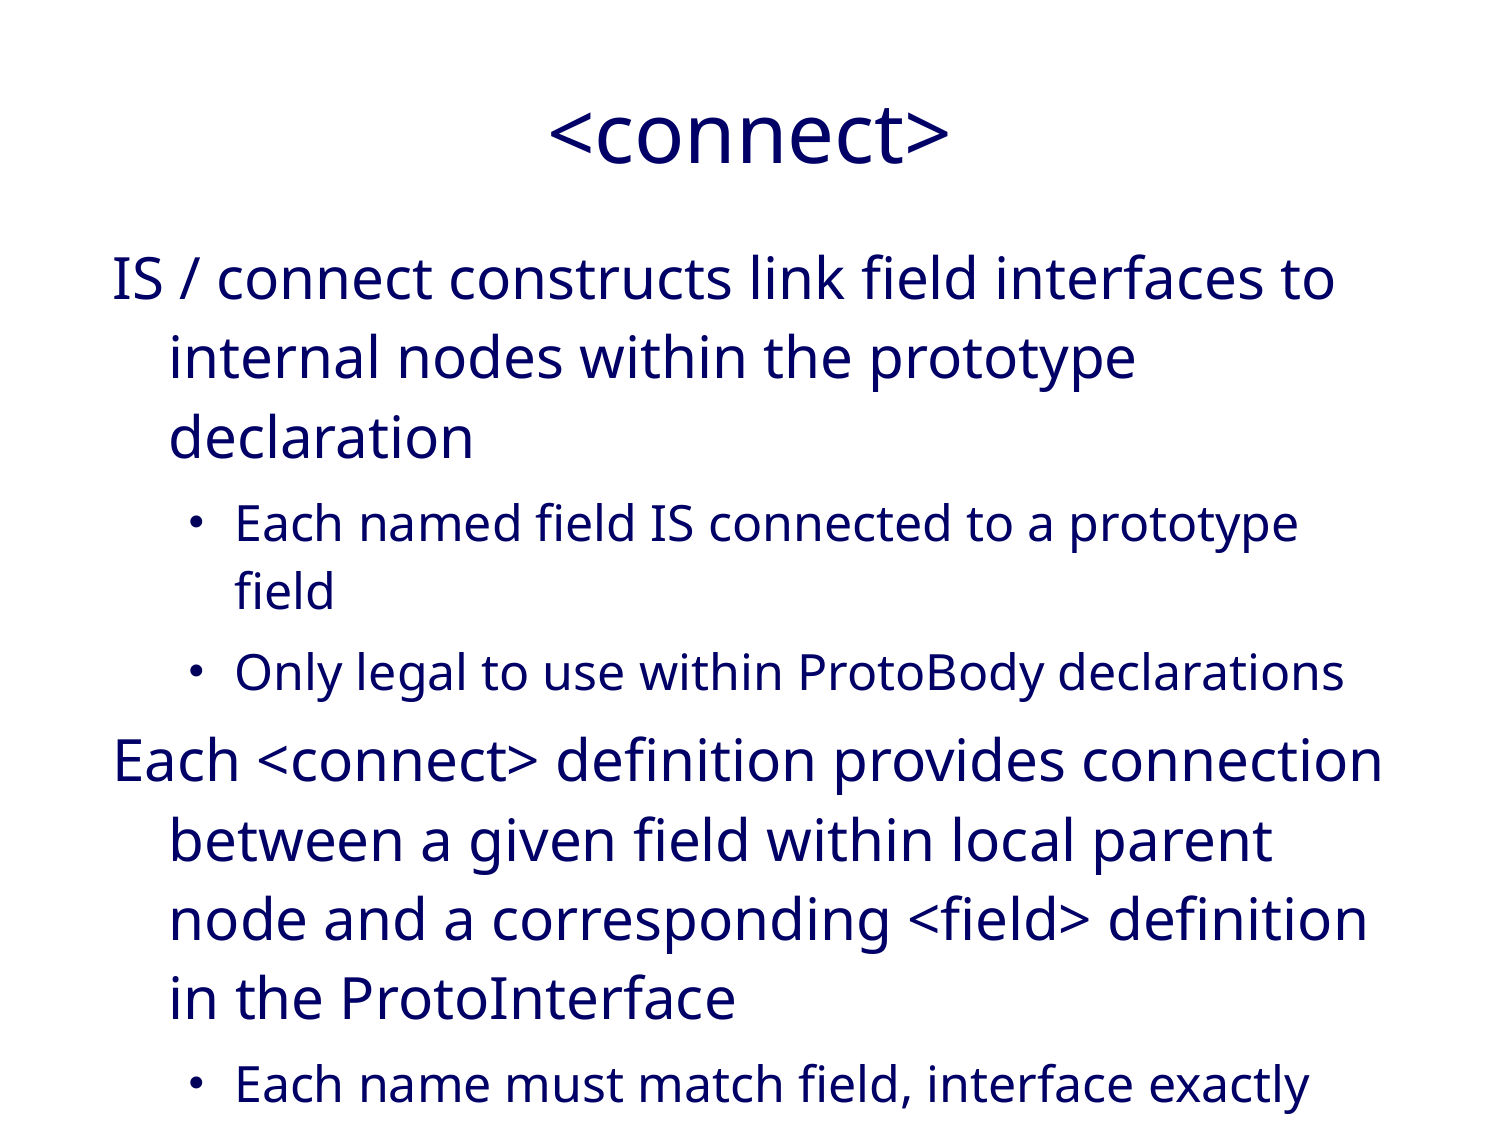

# <connect>
IS / connect constructs link field interfaces to internal nodes within the prototype declaration
Each named field IS connected to a prototype field
Only legal to use within ProtoBody declarations
Each <connect> definition provides connection between a given field within local parent node and a corresponding <field> definition in the ProtoInterface
Each name must match field, interface exactly
Identical (eponymous) names often best for clarity
Must also match type and accessType exactly